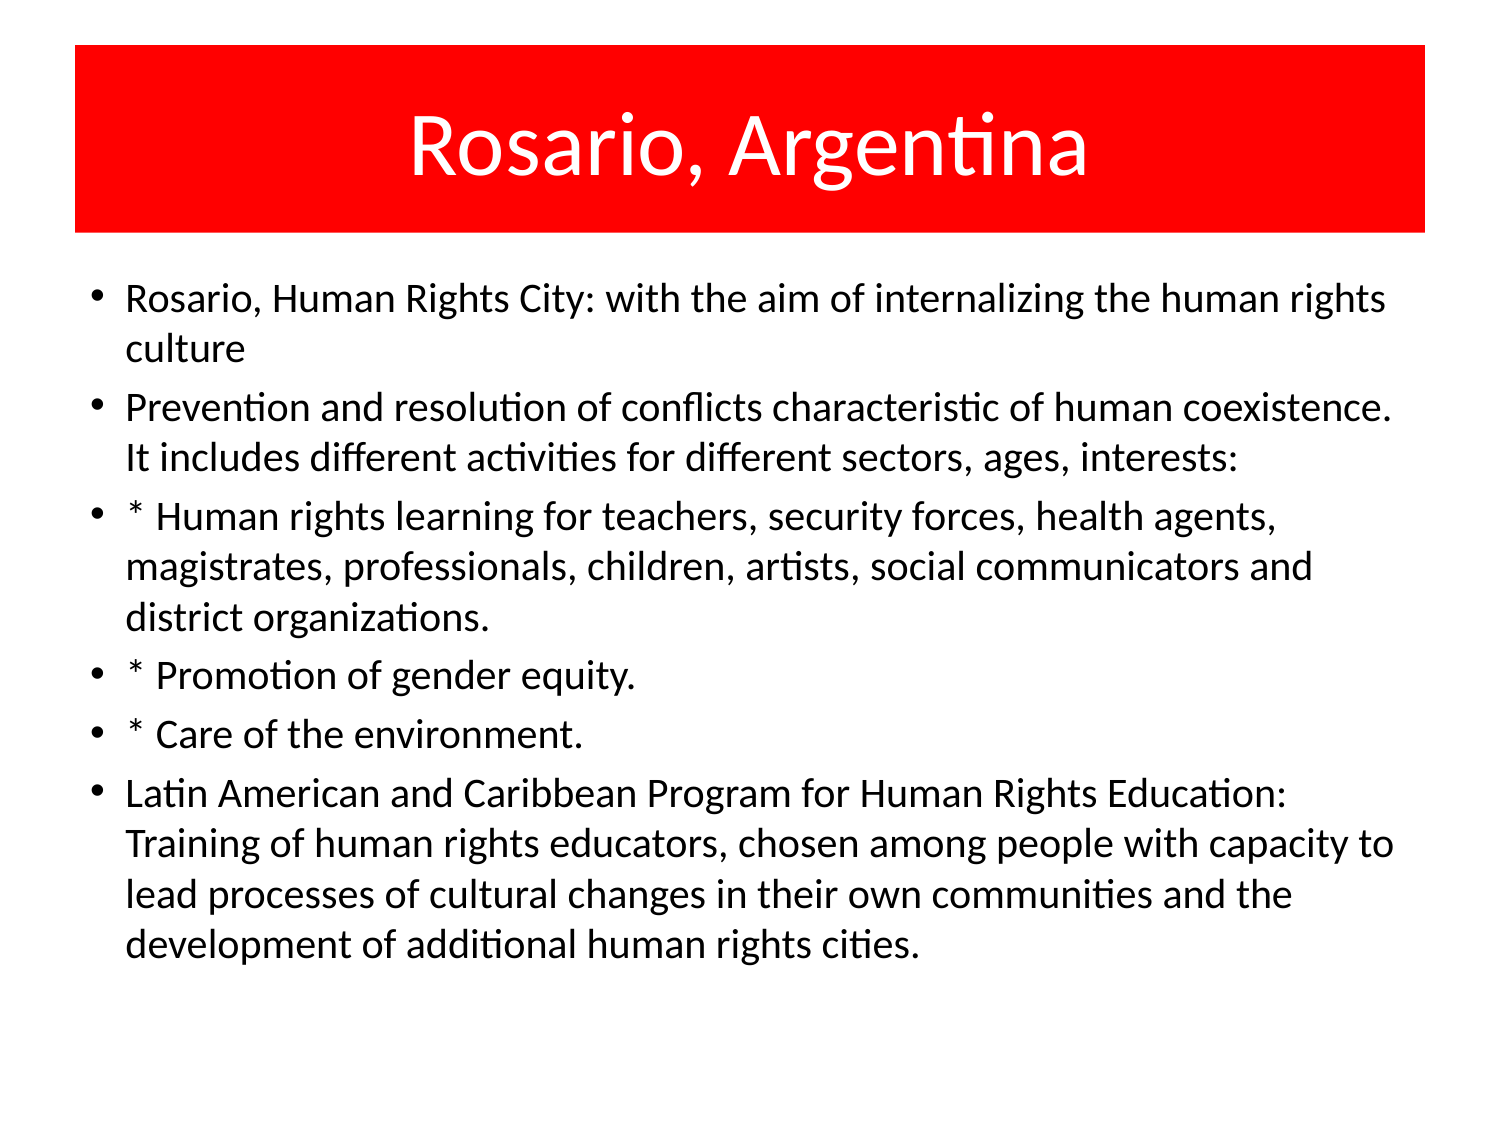

# Rosario, Argentina
Rosario, Human Rights City: with the aim of internalizing the human rights culture
Prevention and resolution of conflicts characteristic of human coexistence. It includes different activities for different sectors, ages, interests:
* Human rights learning for teachers, security forces, health agents, magistrates, professionals, children, artists, social communicators and district organizations.
* Promotion of gender equity.
* Care of the environment.
Latin American and Caribbean Program for Human Rights Education: Training of human rights educators, chosen among people with capacity to lead processes of cultural changes in their own communities and the development of additional human rights cities.